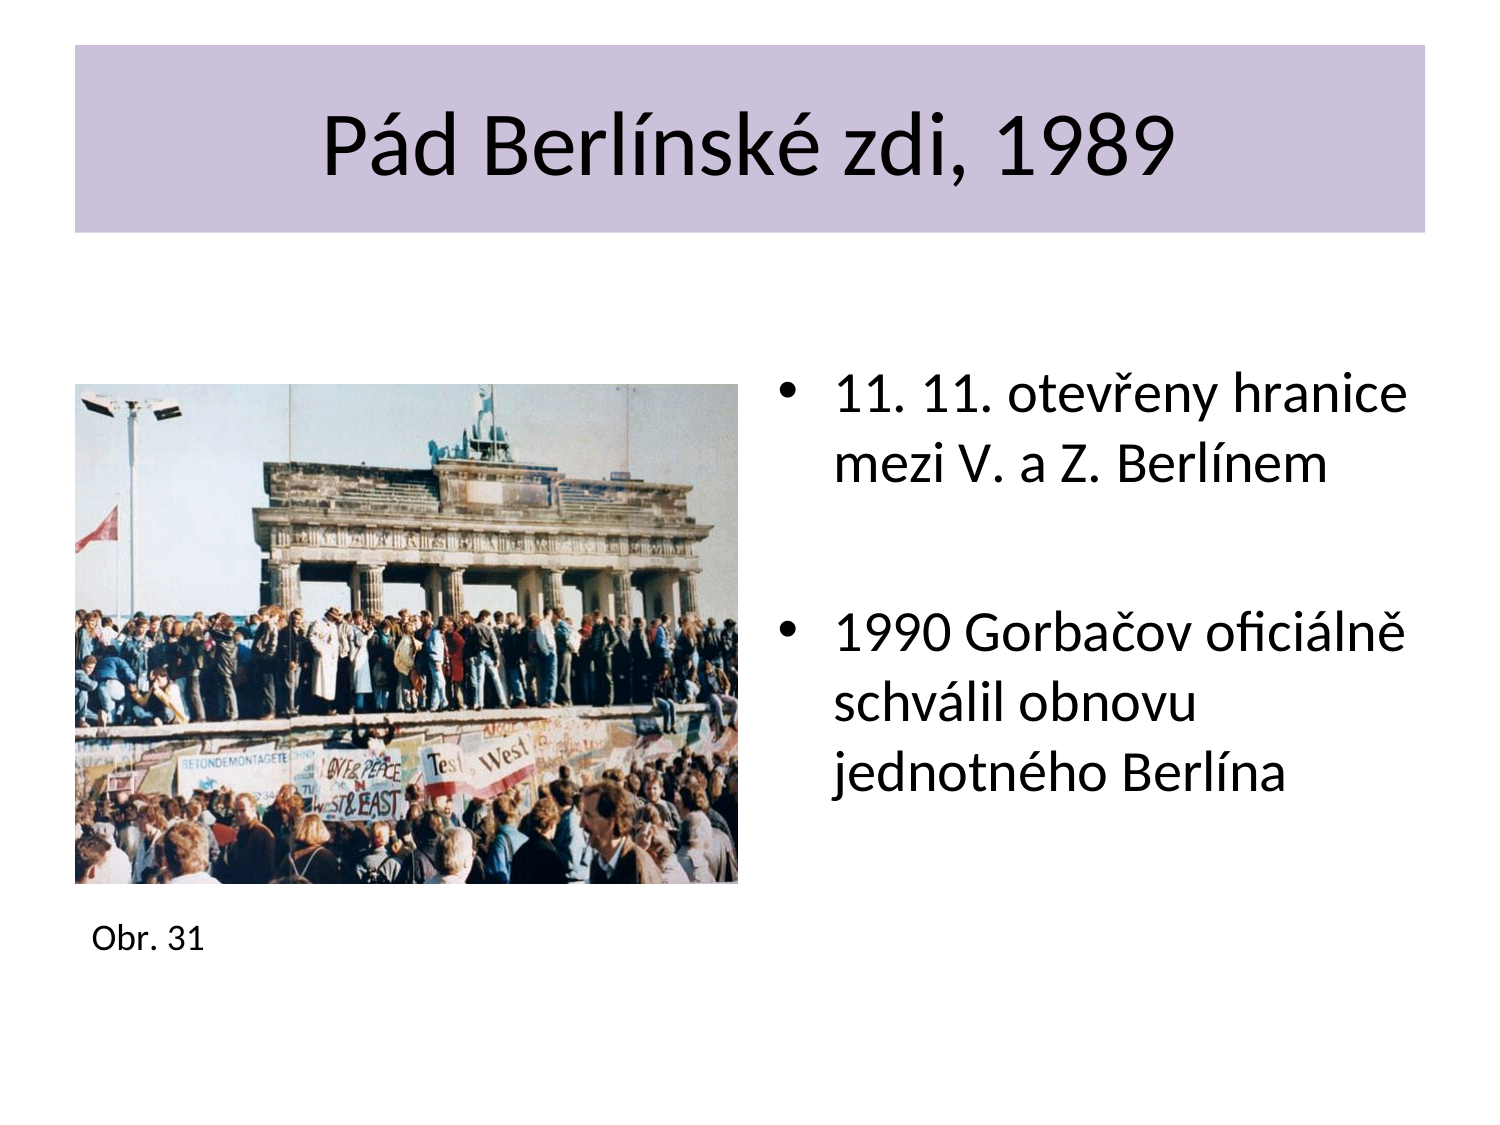

# Pád Berlínské zdi, 1989
11. 11. otevřeny hranice mezi V. a Z. Berlínem
1990 Gorbačov oficiálně schválil obnovu jednotného Berlína
Obr. 31